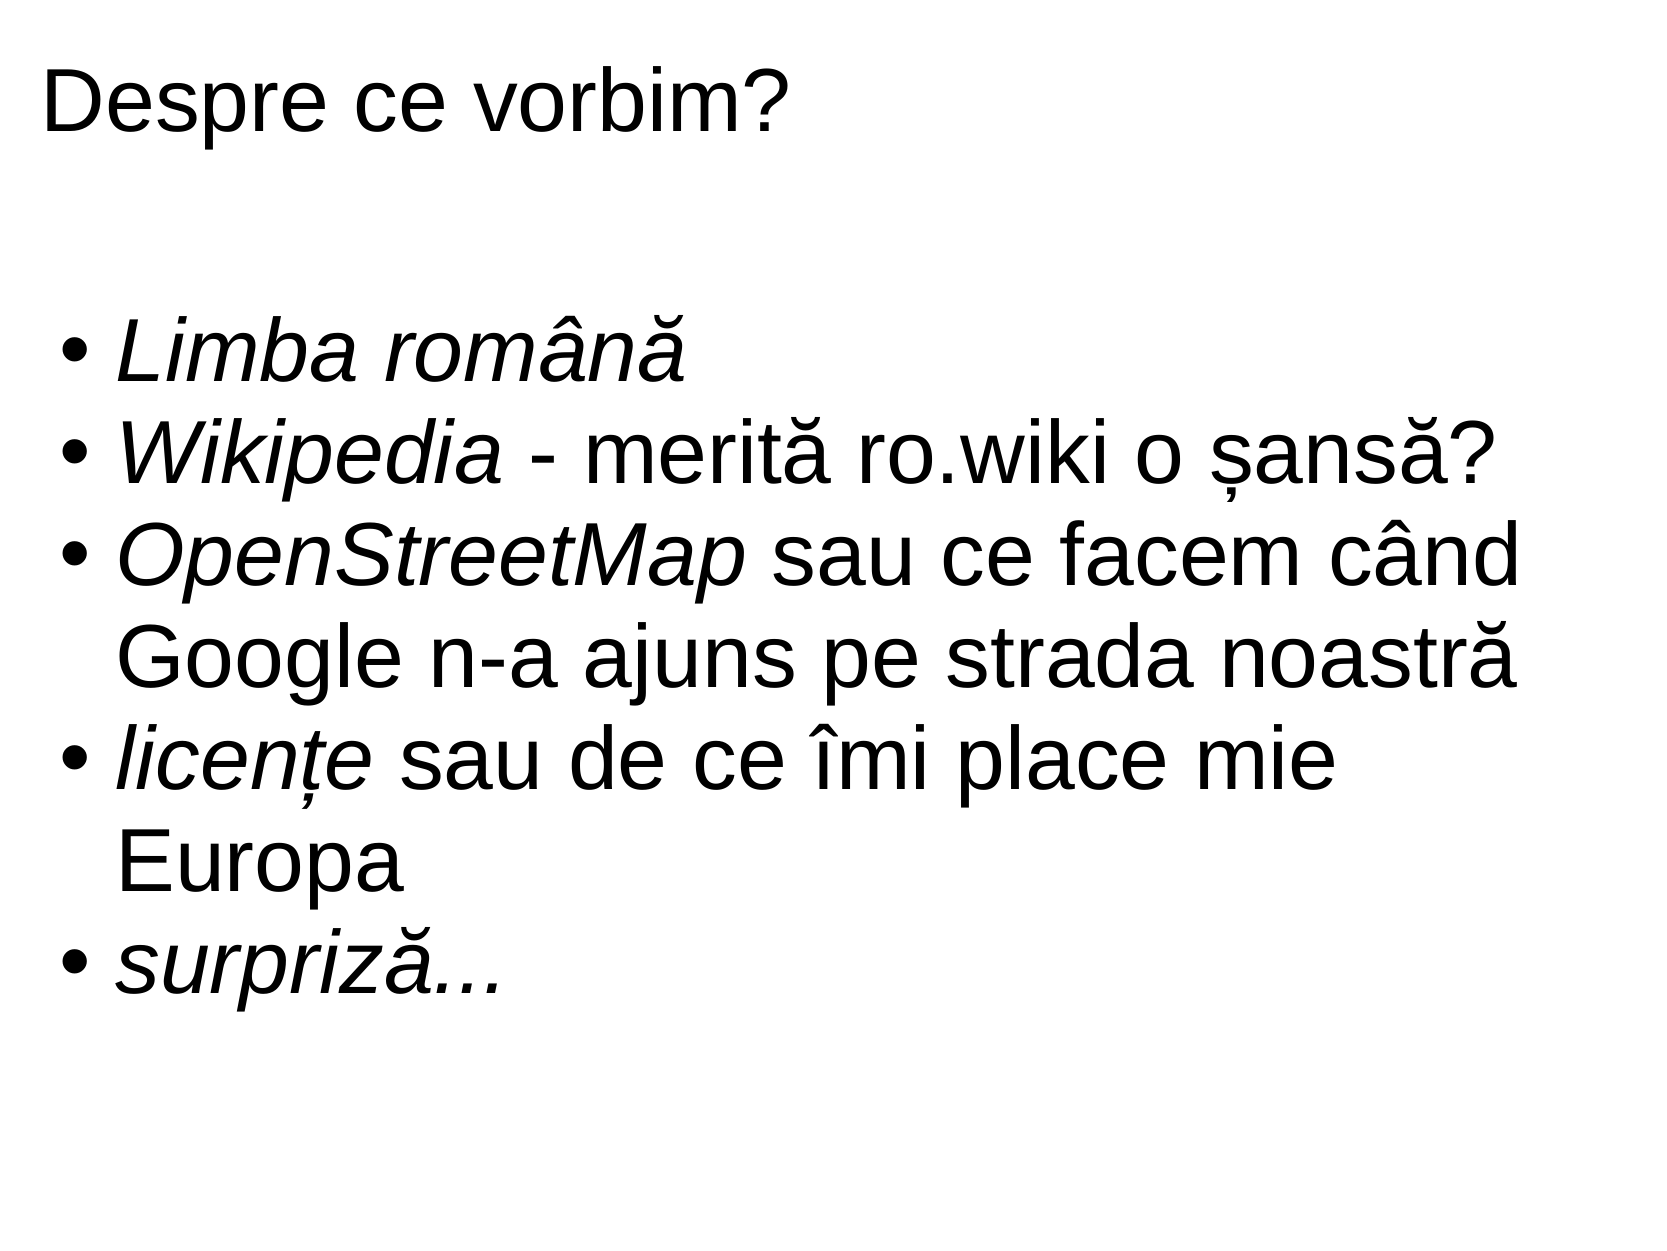

# Despre ce vorbim?
Limba română
Wikipedia - merită ro.wiki o șansă?
OpenStreetMap sau ce facem când Google n-a ajuns pe strada noastră
licențe sau de ce îmi place mie Europa
surpriză...